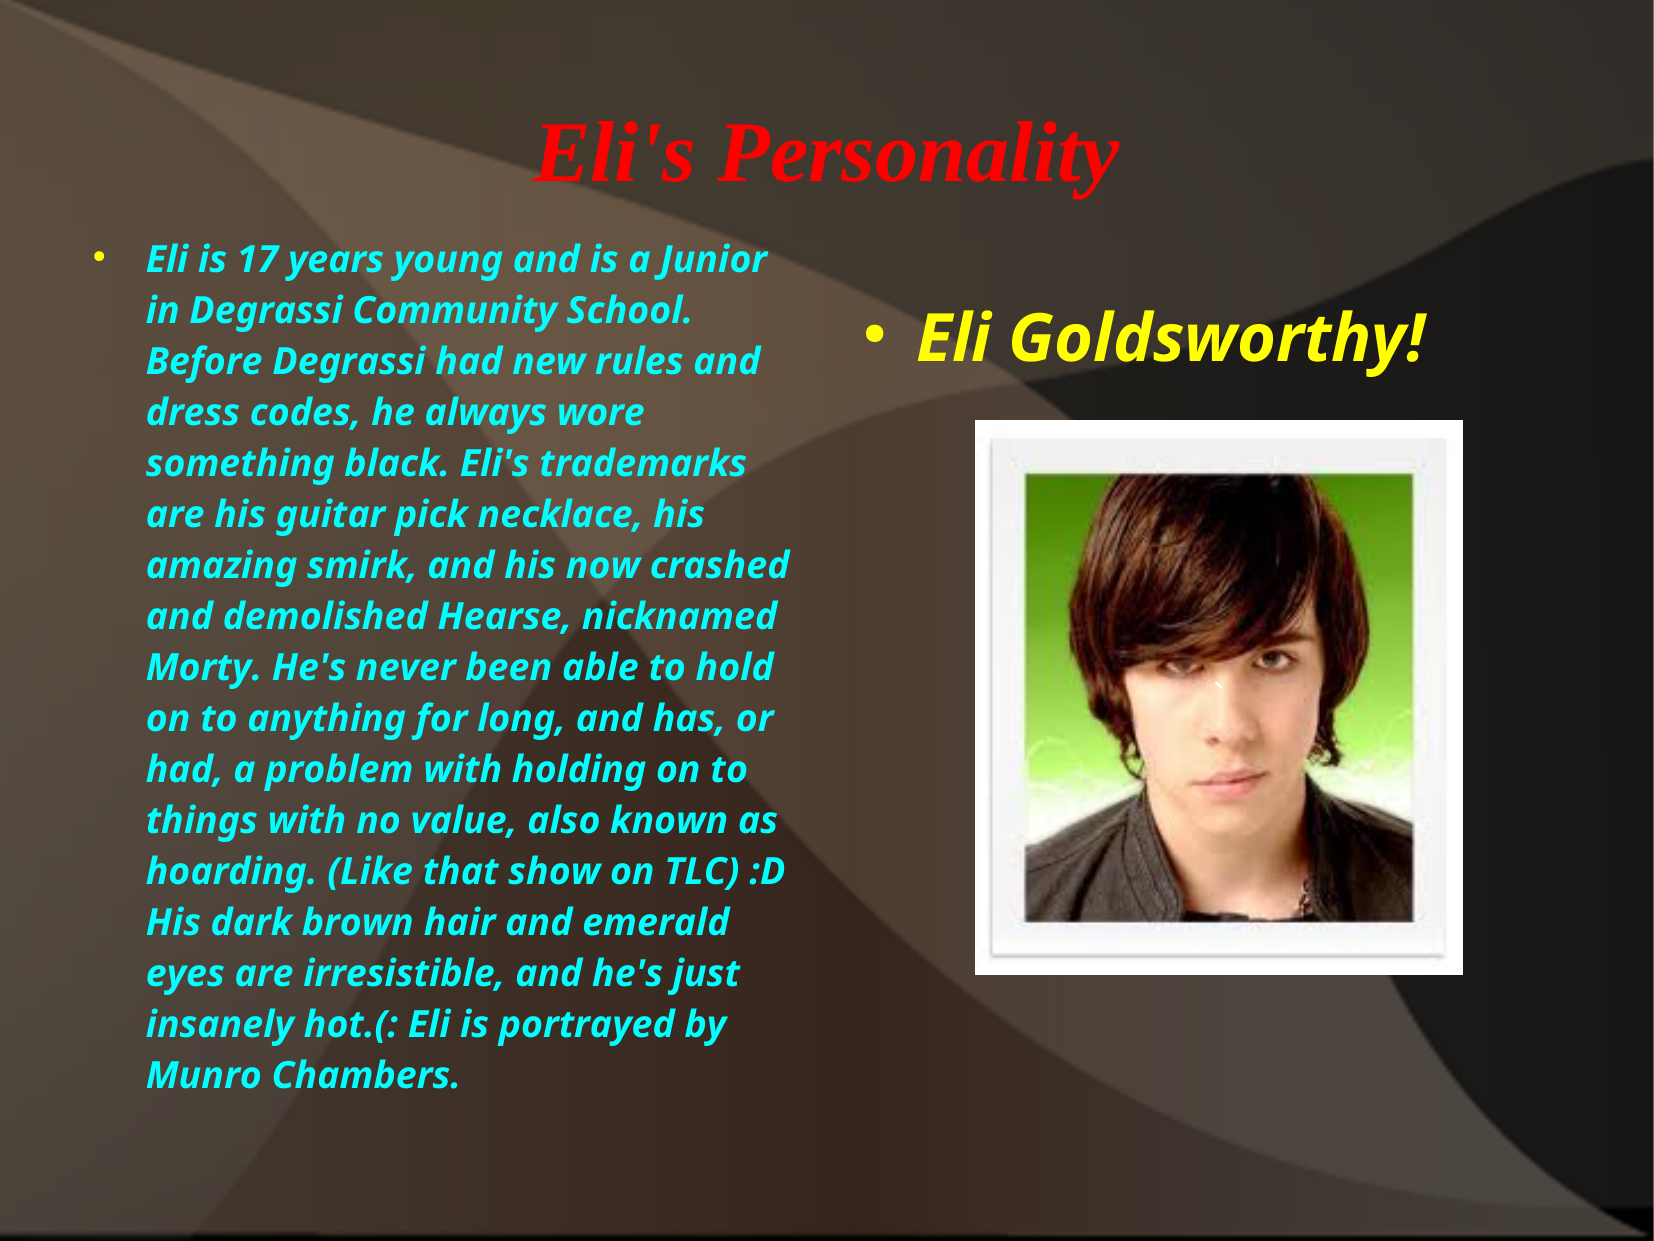

# Eli's Personality
Eli is 17 years young and is a Junior in Degrassi Community School. Before Degrassi had new rules and dress codes, he always wore something black. Eli's trademarks are his guitar pick necklace, his amazing smirk, and his now crashed and demolished Hearse, nicknamed Morty. He's never been able to hold on to anything for long, and has, or had, a problem with holding on to things with no value, also known as hoarding. (Like that show on TLC) :D His dark brown hair and emerald eyes are irresistible, and he's just insanely hot.(: Eli is portrayed by Munro Chambers.
Eli Goldsworthy!
`